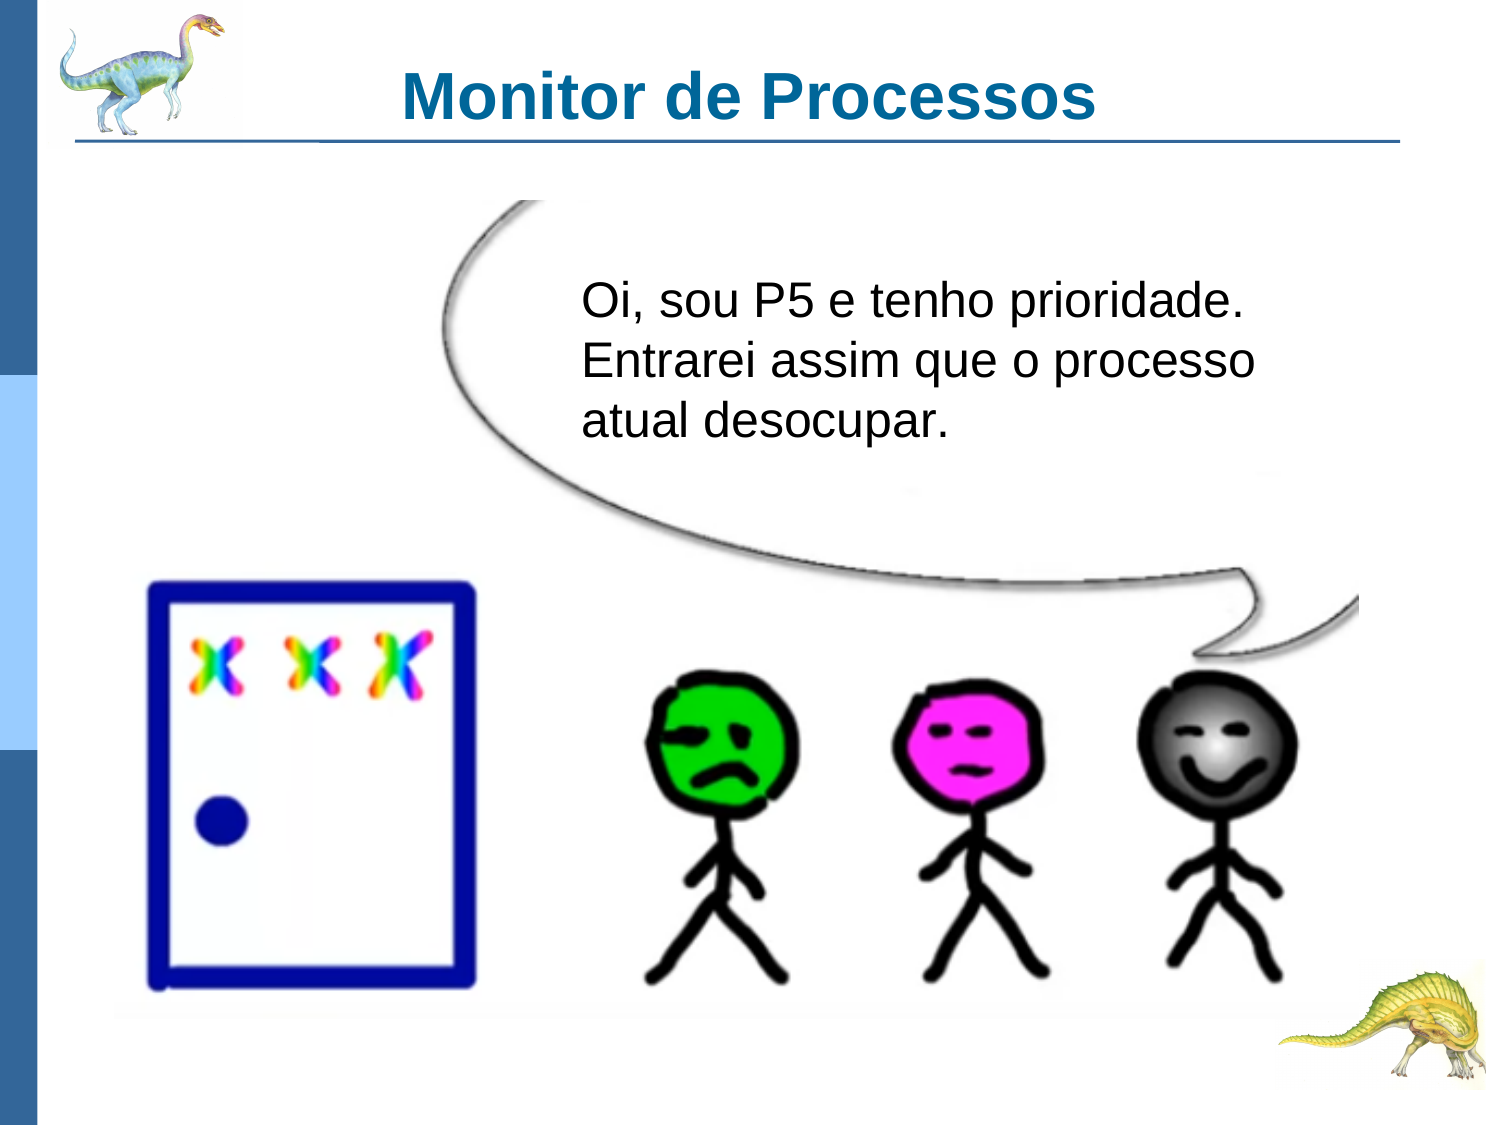

Monitor de Processos
Oi, sou P5 e tenho prioridade. Entrarei assim que o processo atual desocupar.